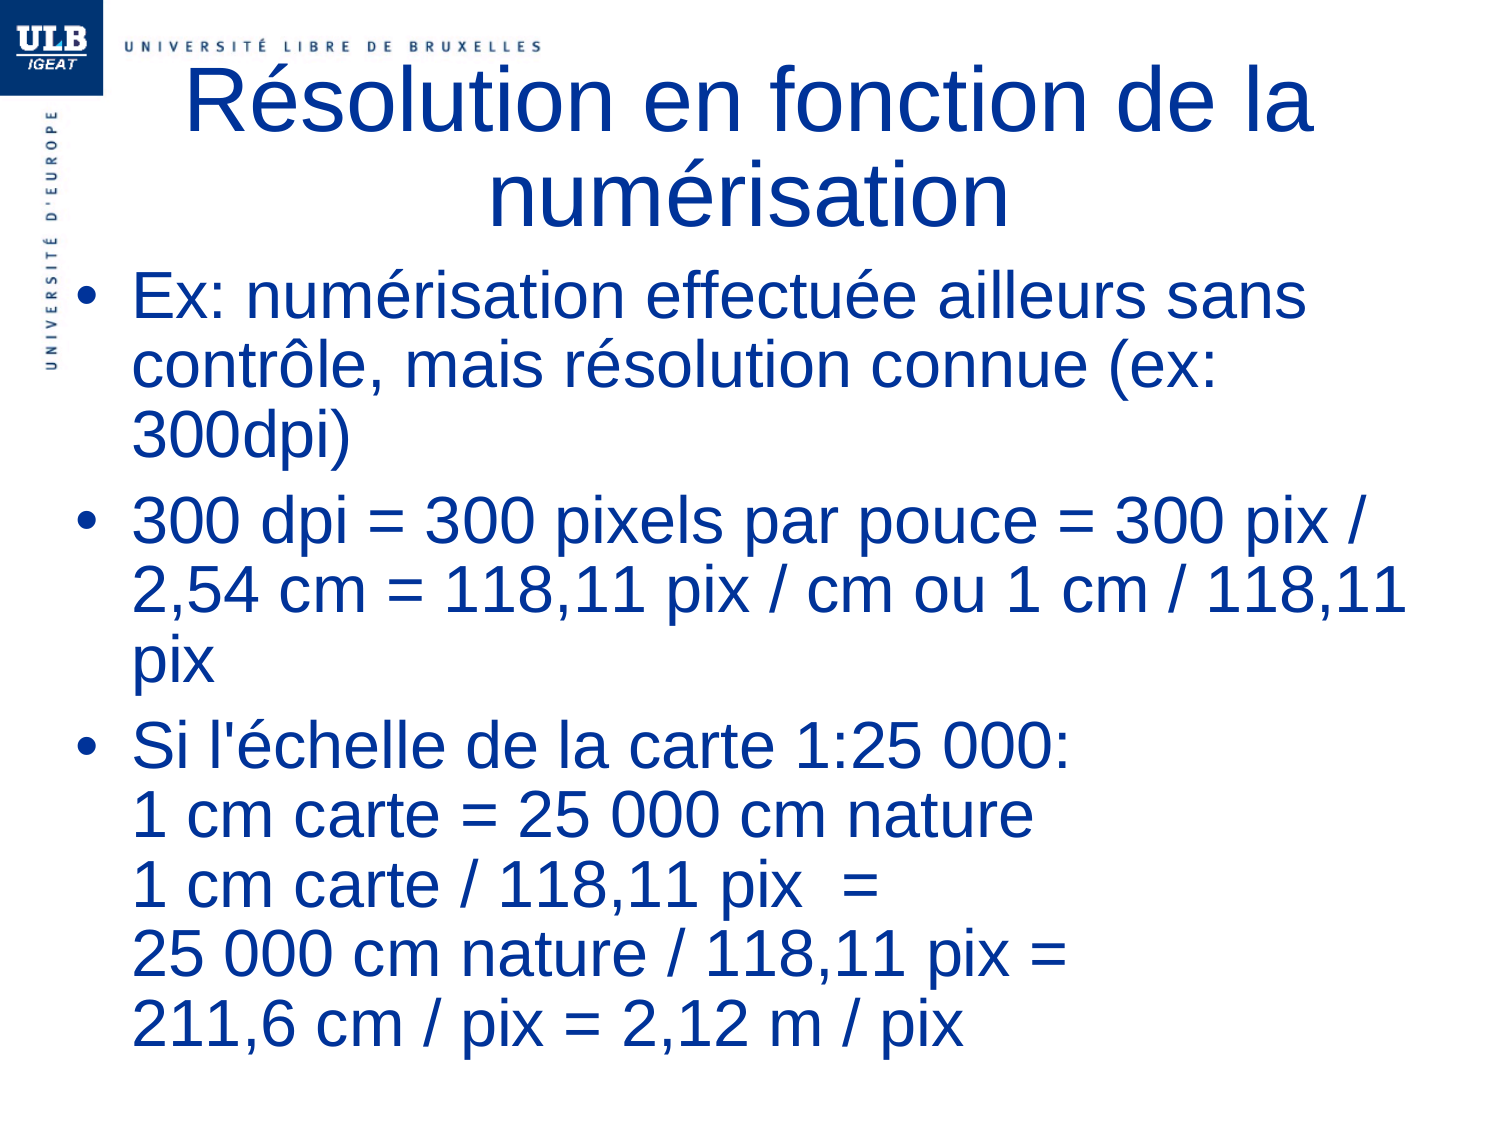

# Résolution en fonction de la numérisation
Ex: numérisation effectuée ailleurs sans contrôle, mais résolution connue (ex: 300dpi)
300 dpi = 300 pixels par pouce = 300 pix / 2,54 cm = 118,11 pix / cm ou 1 cm / 118,11 pix
Si l'échelle de la carte 1:25 000:
1 cm carte = 25 000 cm nature
1 cm carte / 118,11 pix =
25 000 cm nature / 118,11 pix =
211,6 cm / pix = 2,12 m / pix